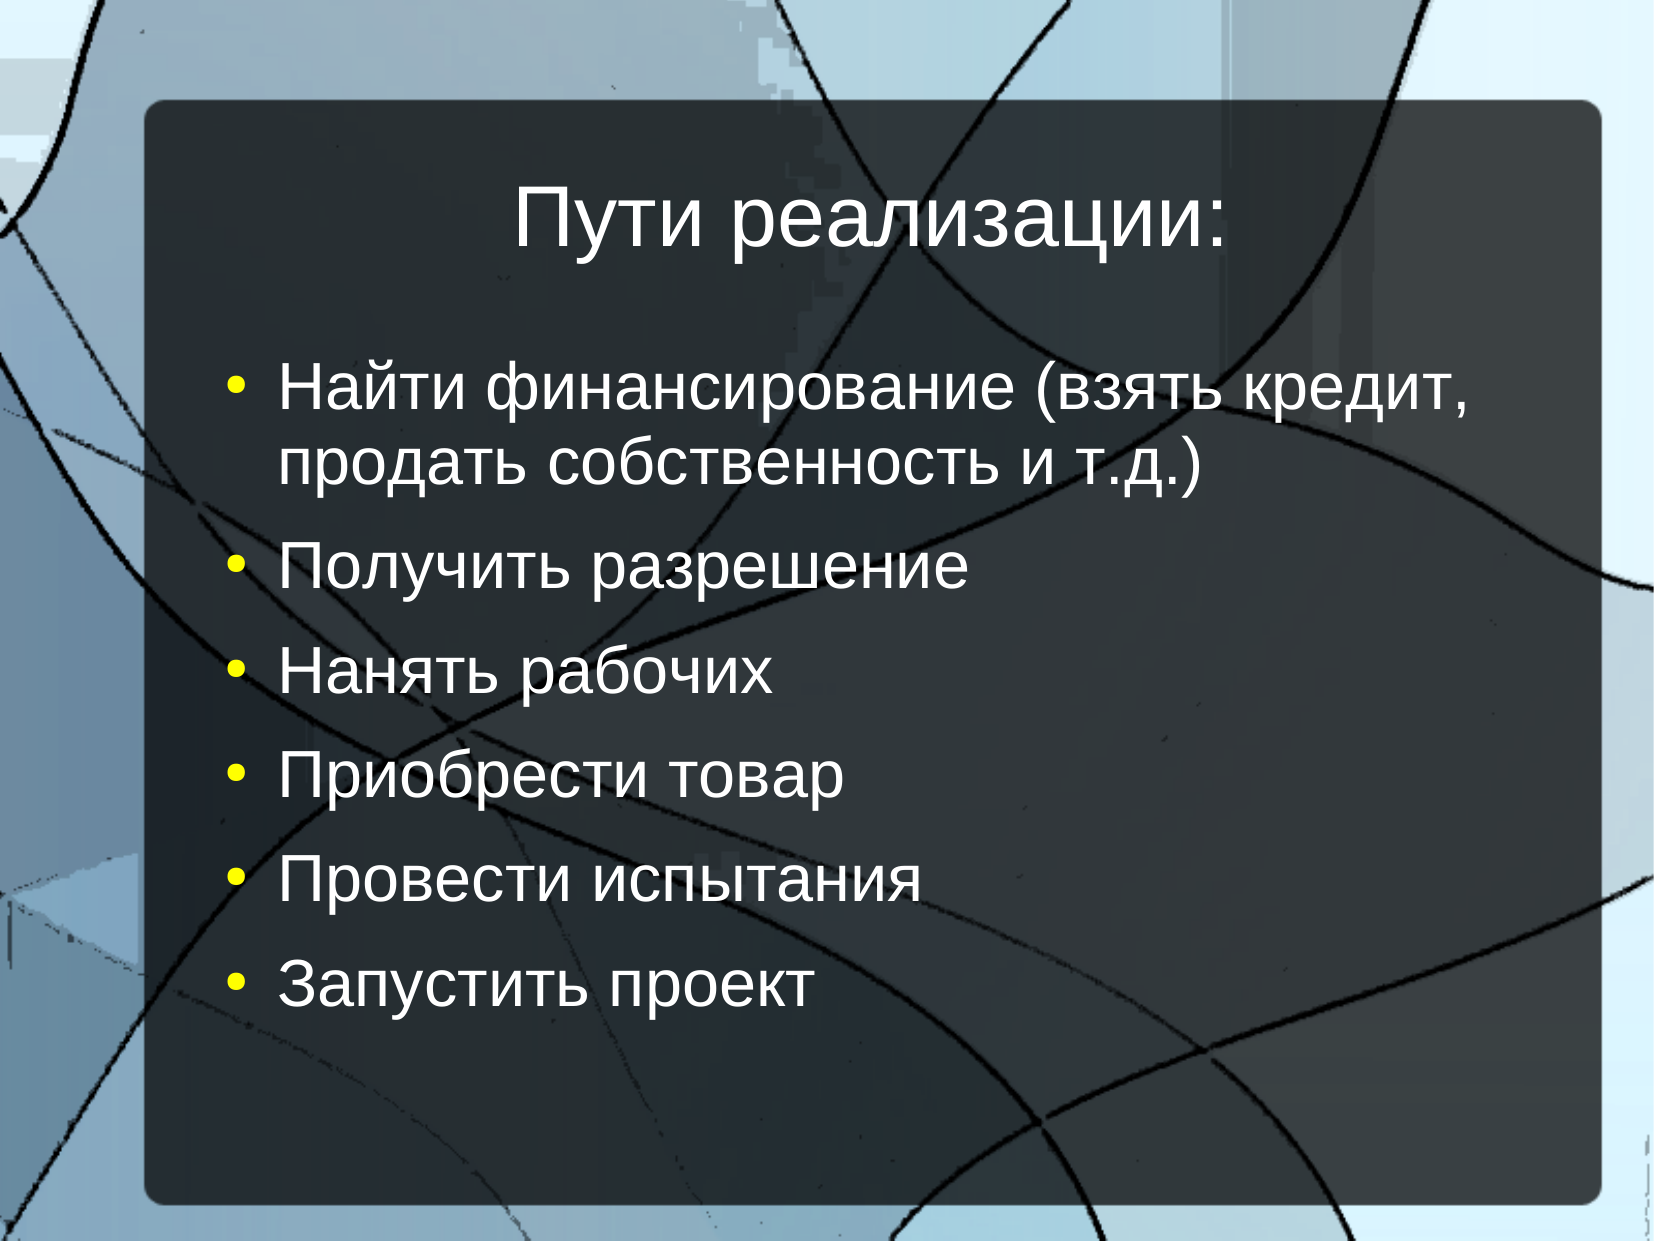

# Пути реализации:
Найти финансирование (взять кредит, продать собственность и т.д.)
Получить разрешение
Нанять рабочих
Приобрести товар
Провести испытания
Запустить проект